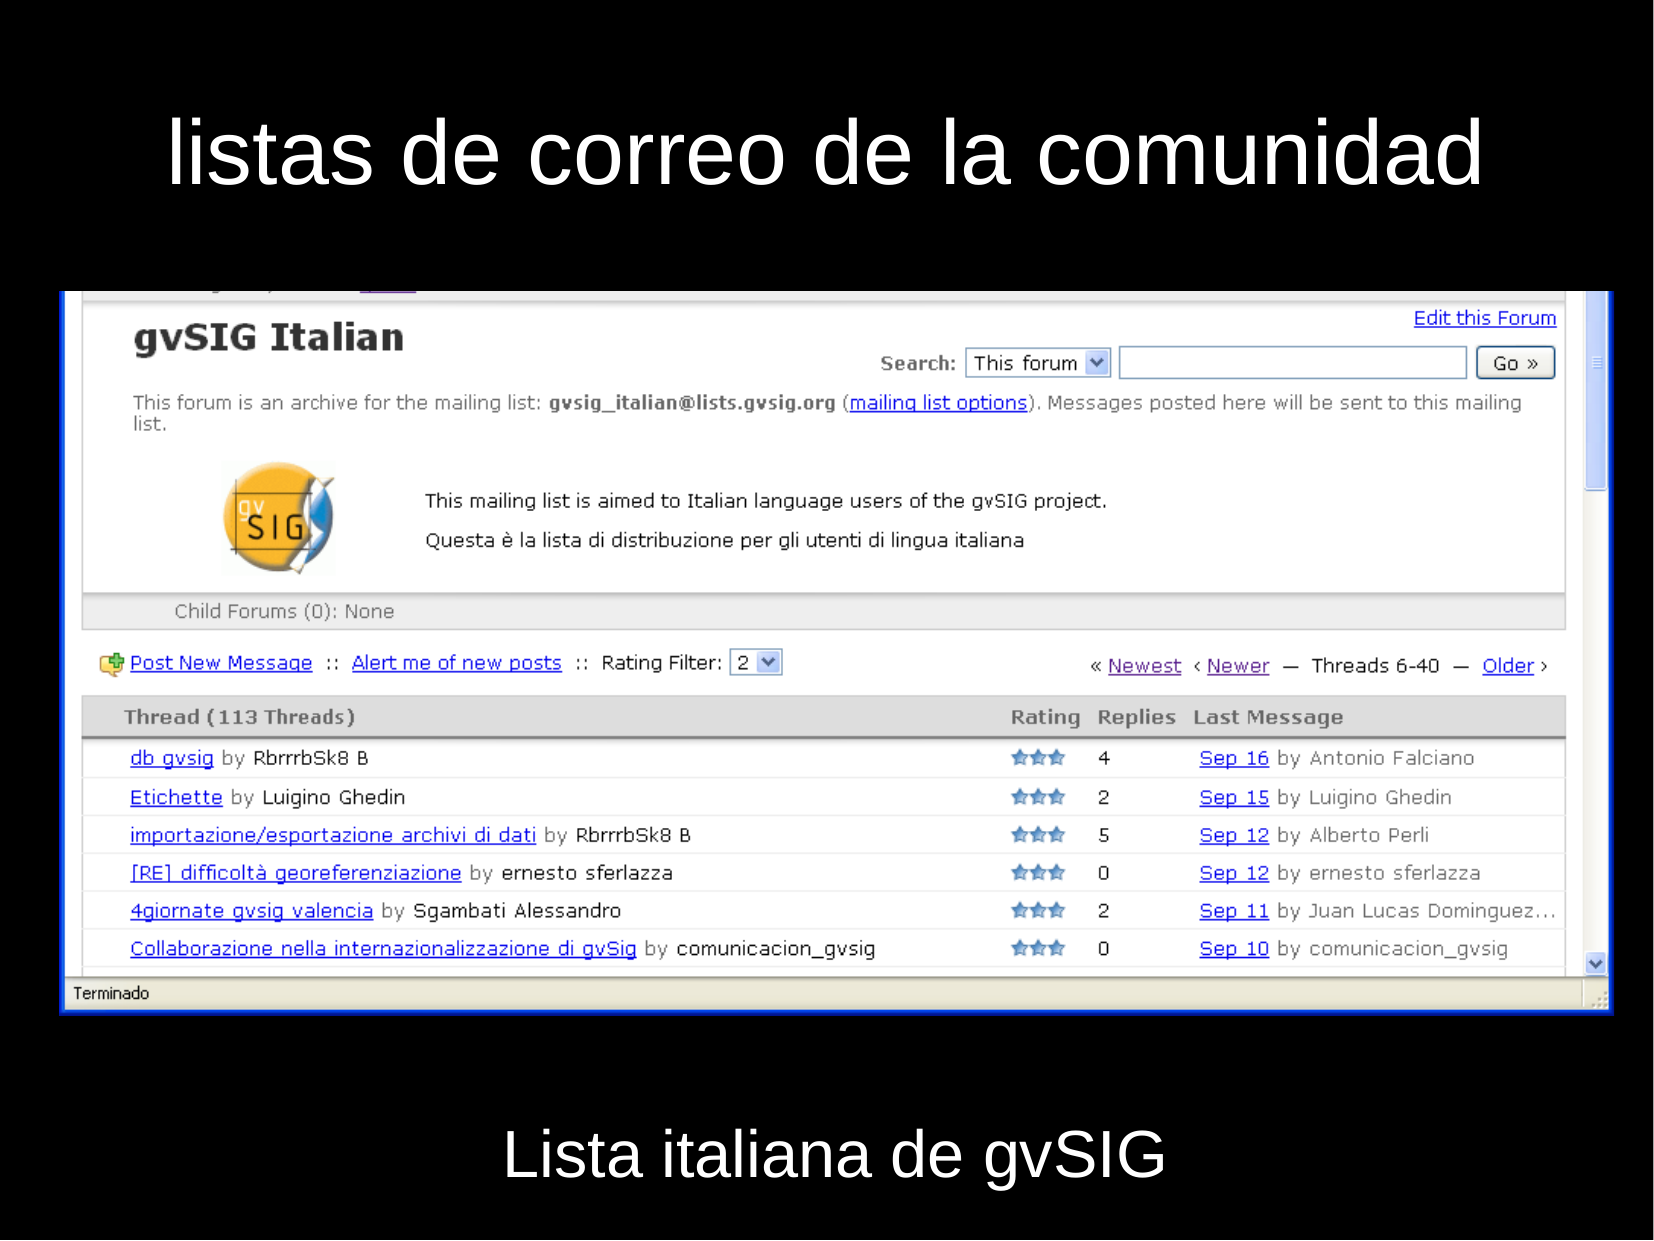

# listas de correo de la comunidad
Lista italiana de gvSIG